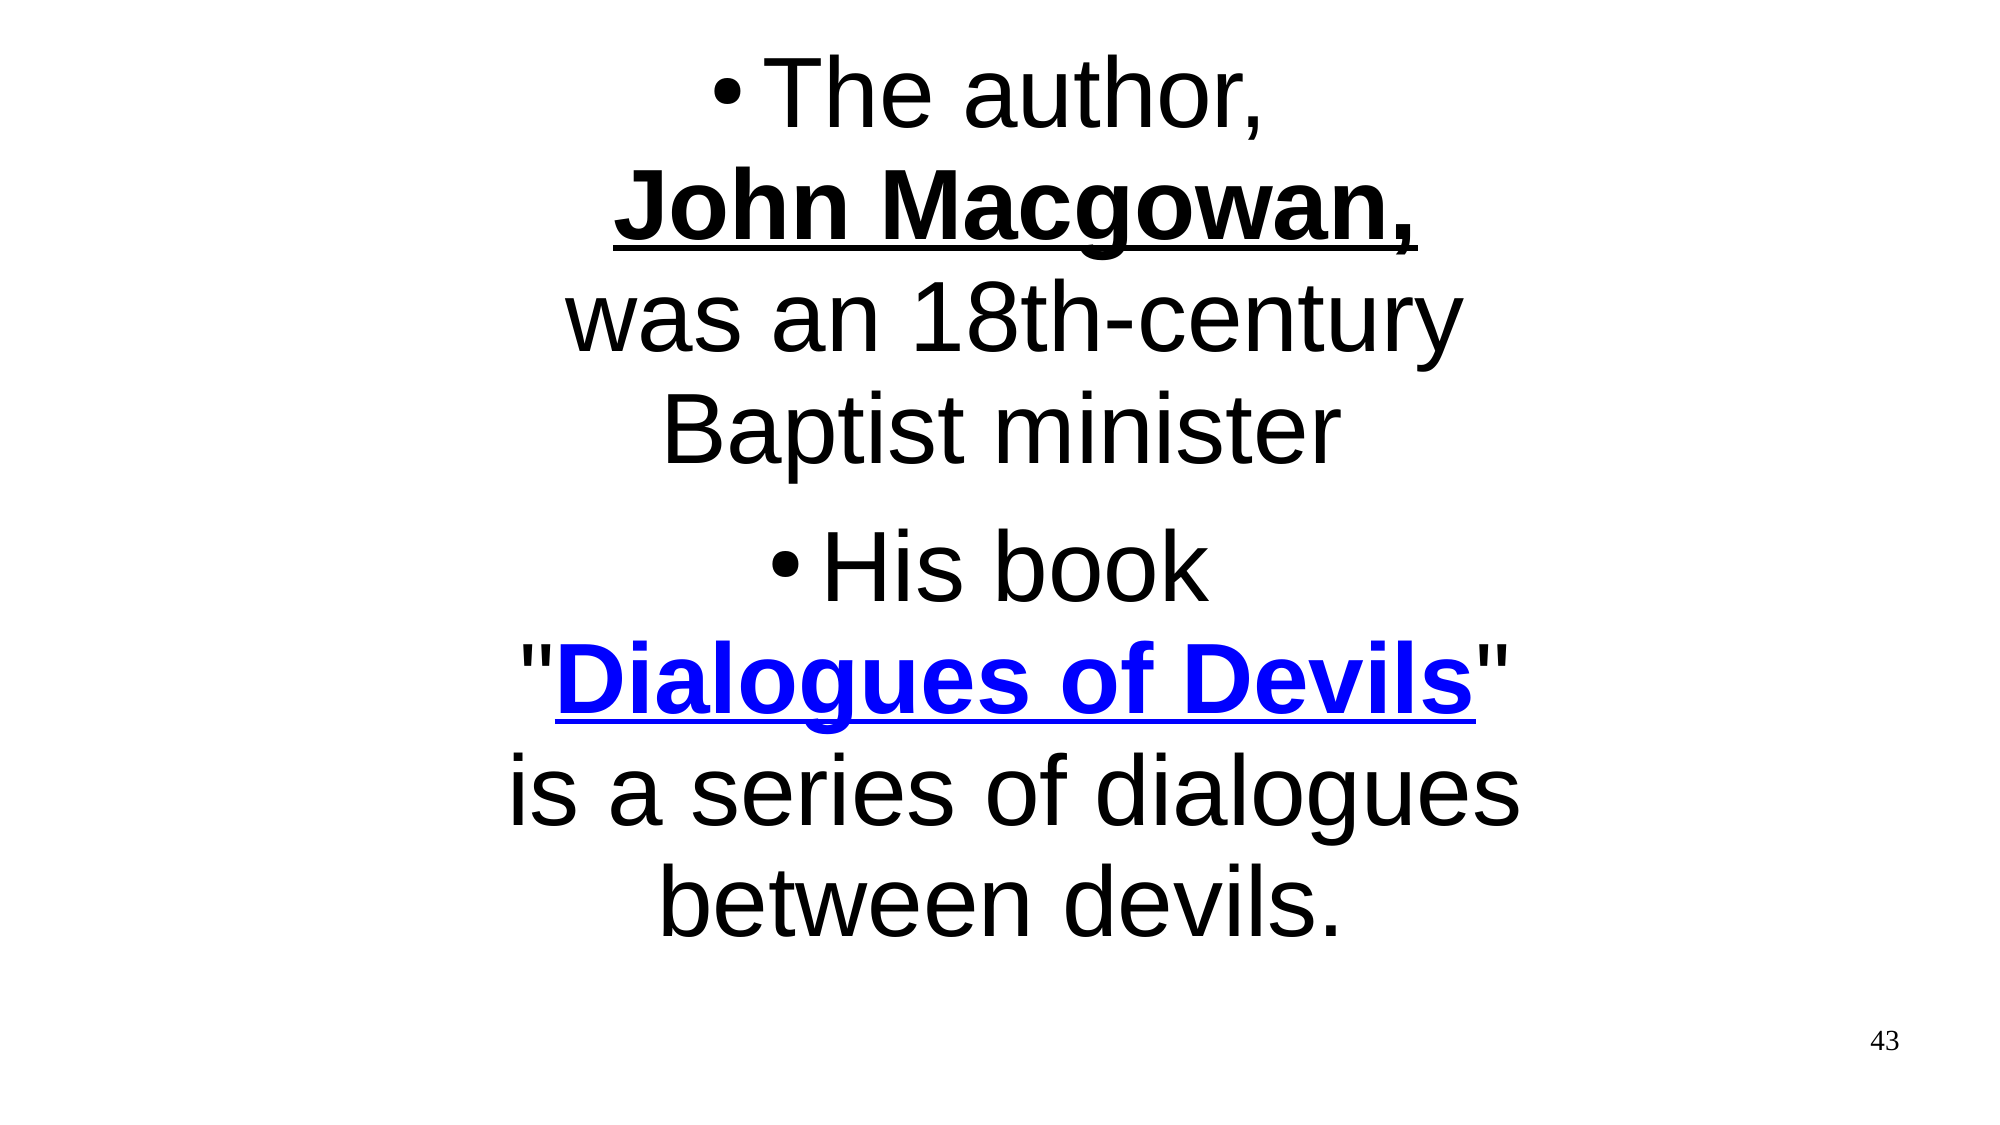

# The author, John Macgowan, was an 18th-century Baptist minister
His book
"Dialogues of Devils"
is a series of dialogues
between devils.
43